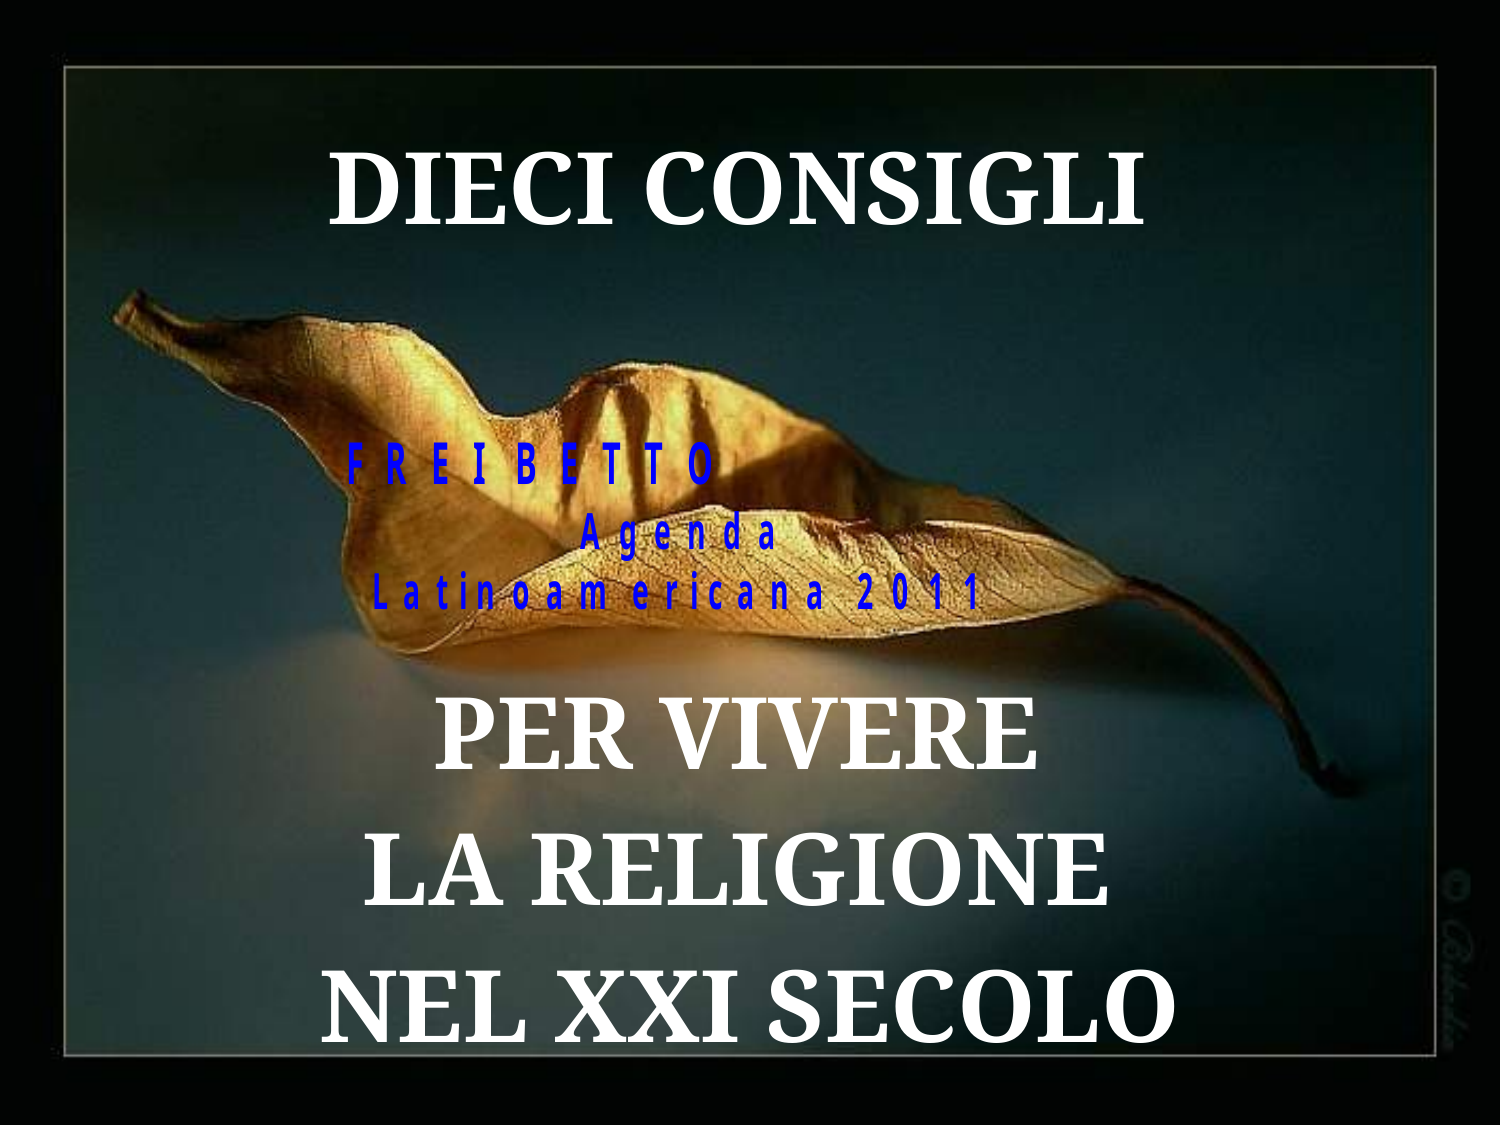

DIECI CONSIGLI
PER VIVERE
LA RELIGIONE
NEL XXI SECOLO